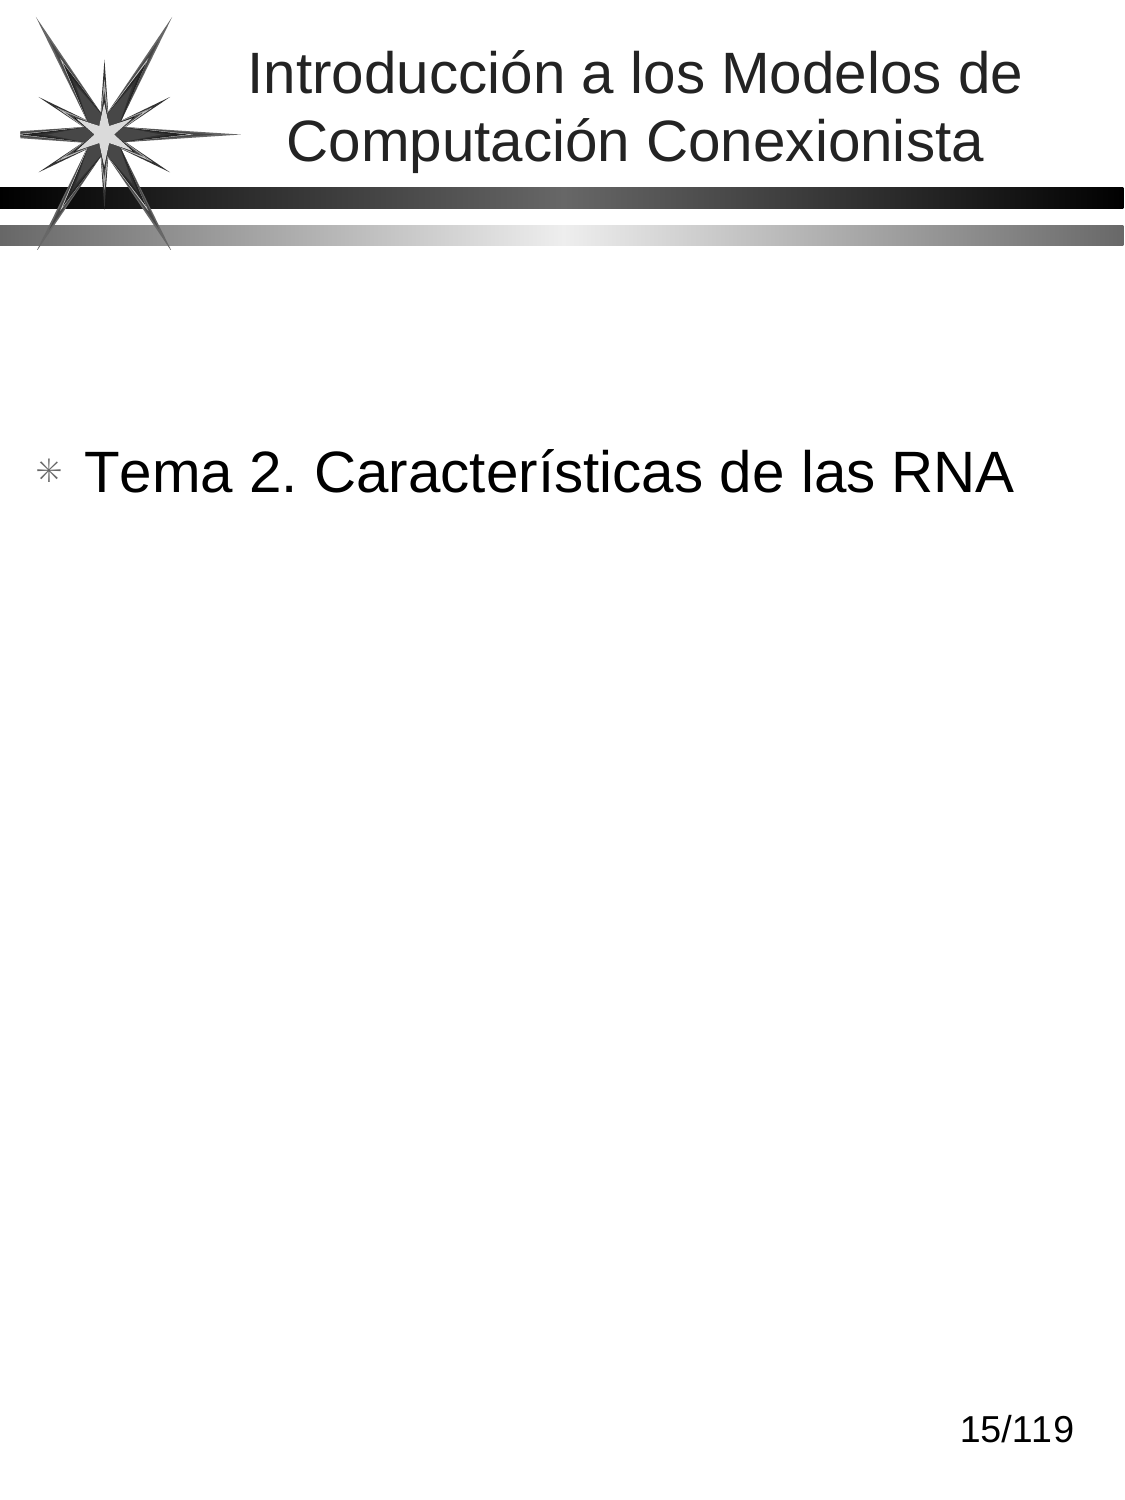

# Introducción a los Modelos de Computación Conexionista
Tema 2. Características de las RNA